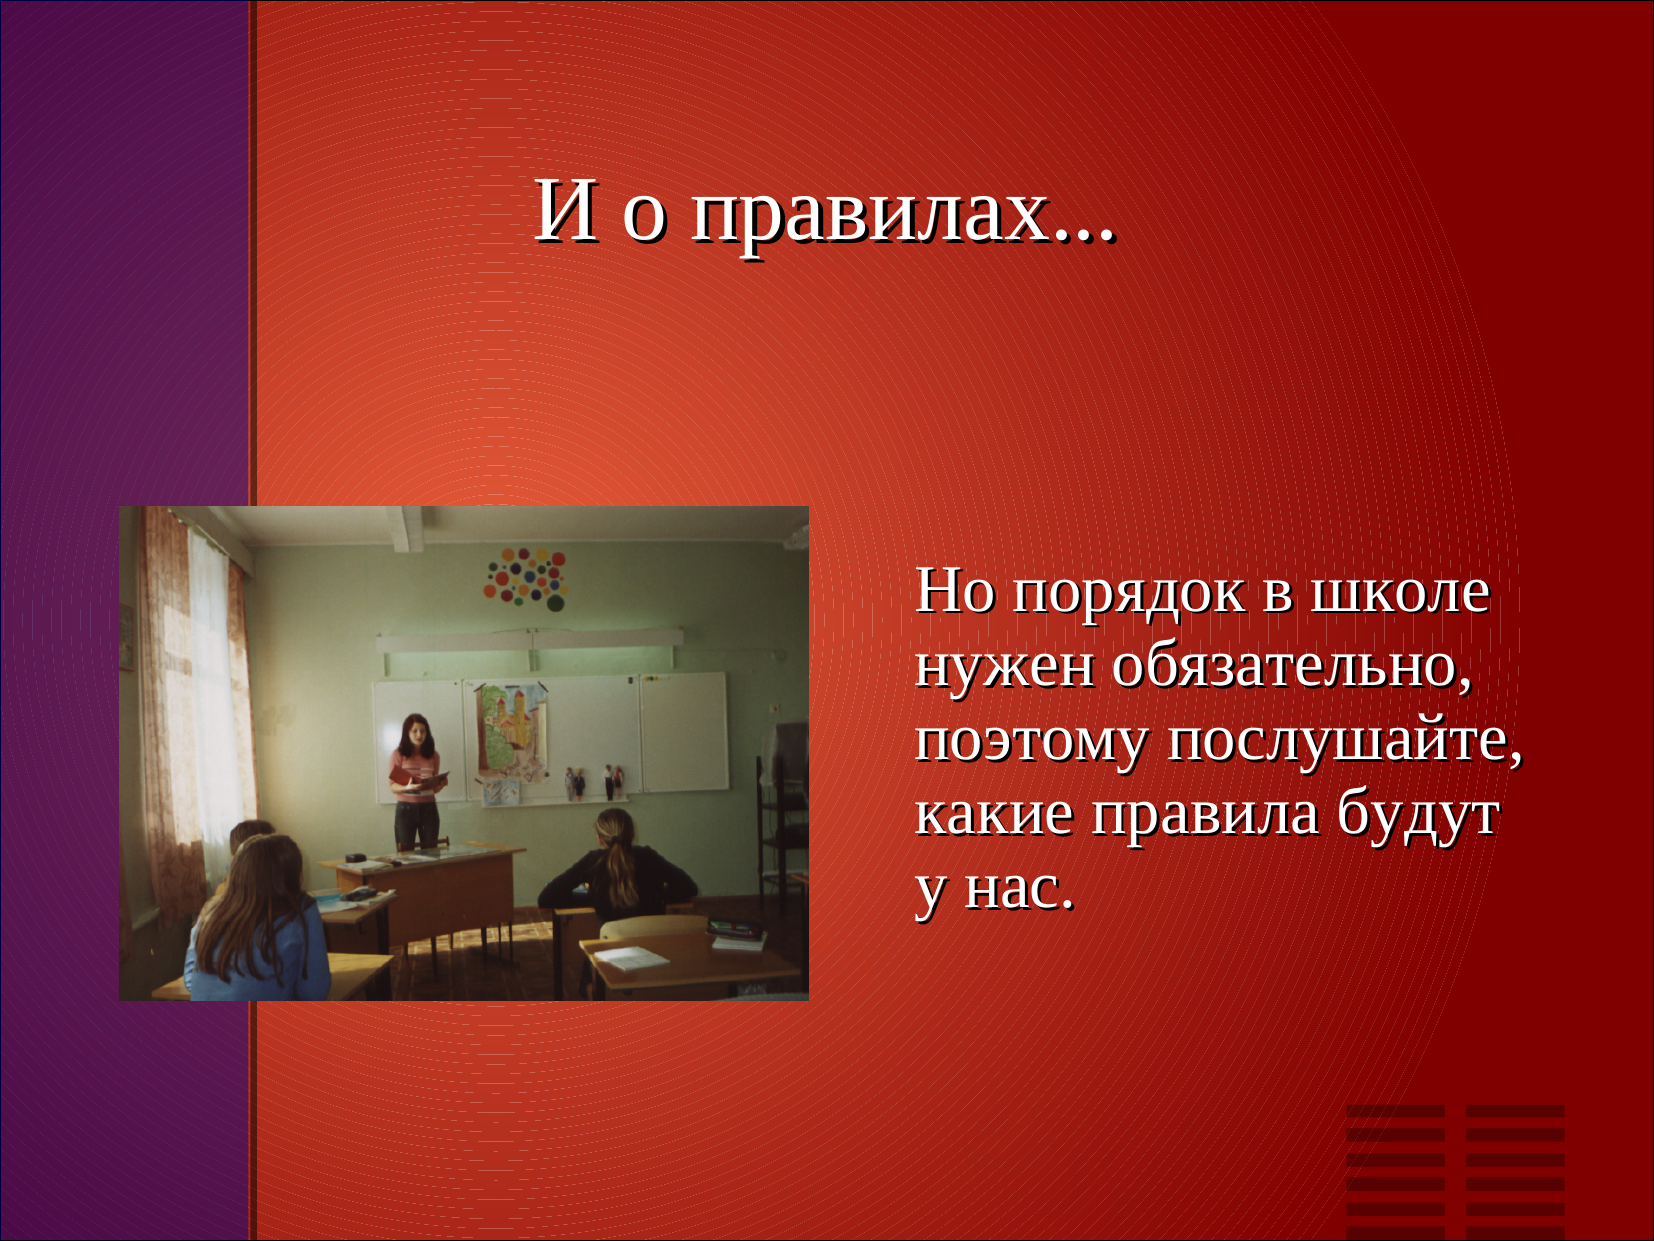

# И о правилах...
Но порядок в школе нужен обязательно, поэтому послушайте, какие правила будут у нас.